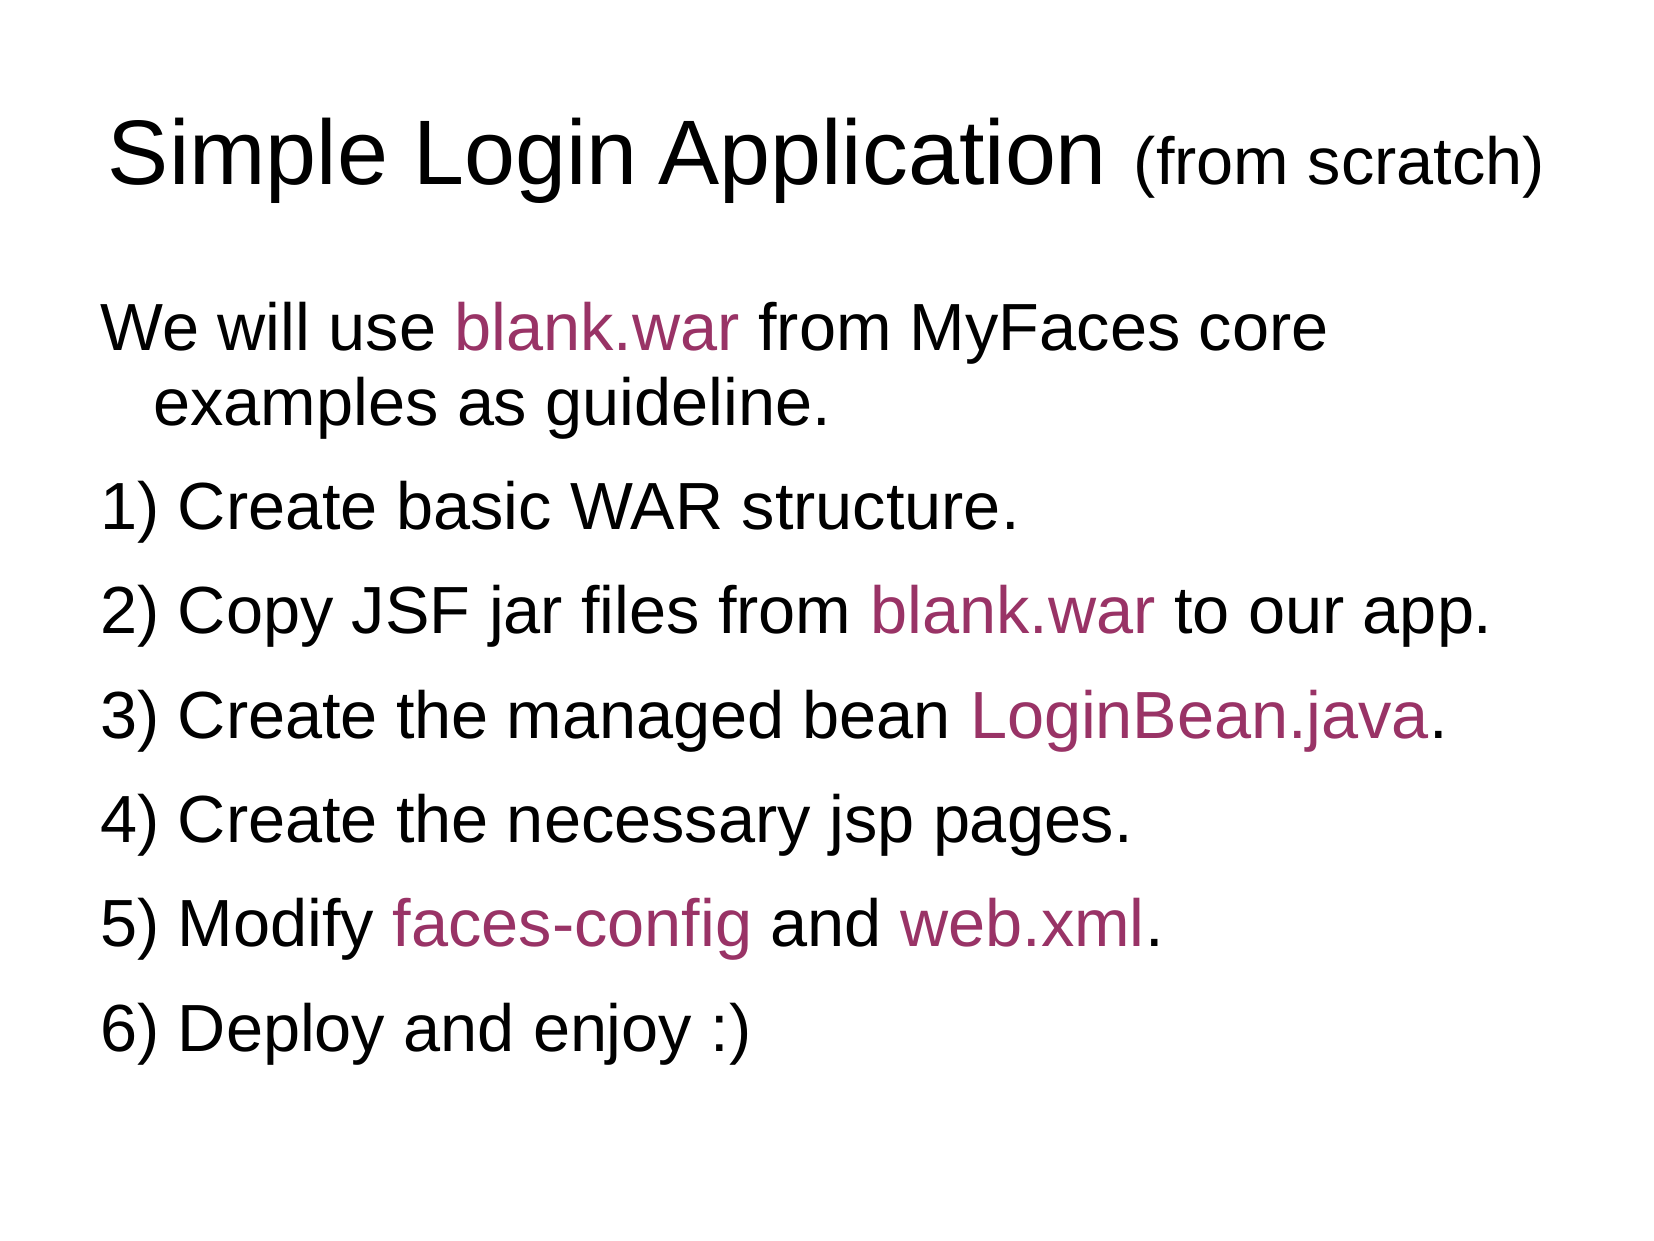

# Simple Login Application (from scratch)
We will use blank.war from MyFaces core examples as guideline.
1) Create basic WAR structure.
2) Copy JSF jar files from blank.war to our app.
3) Create the managed bean LoginBean.java.
4) Create the necessary jsp pages.
5) Modify faces-config and web.xml.
6) Deploy and enjoy :)